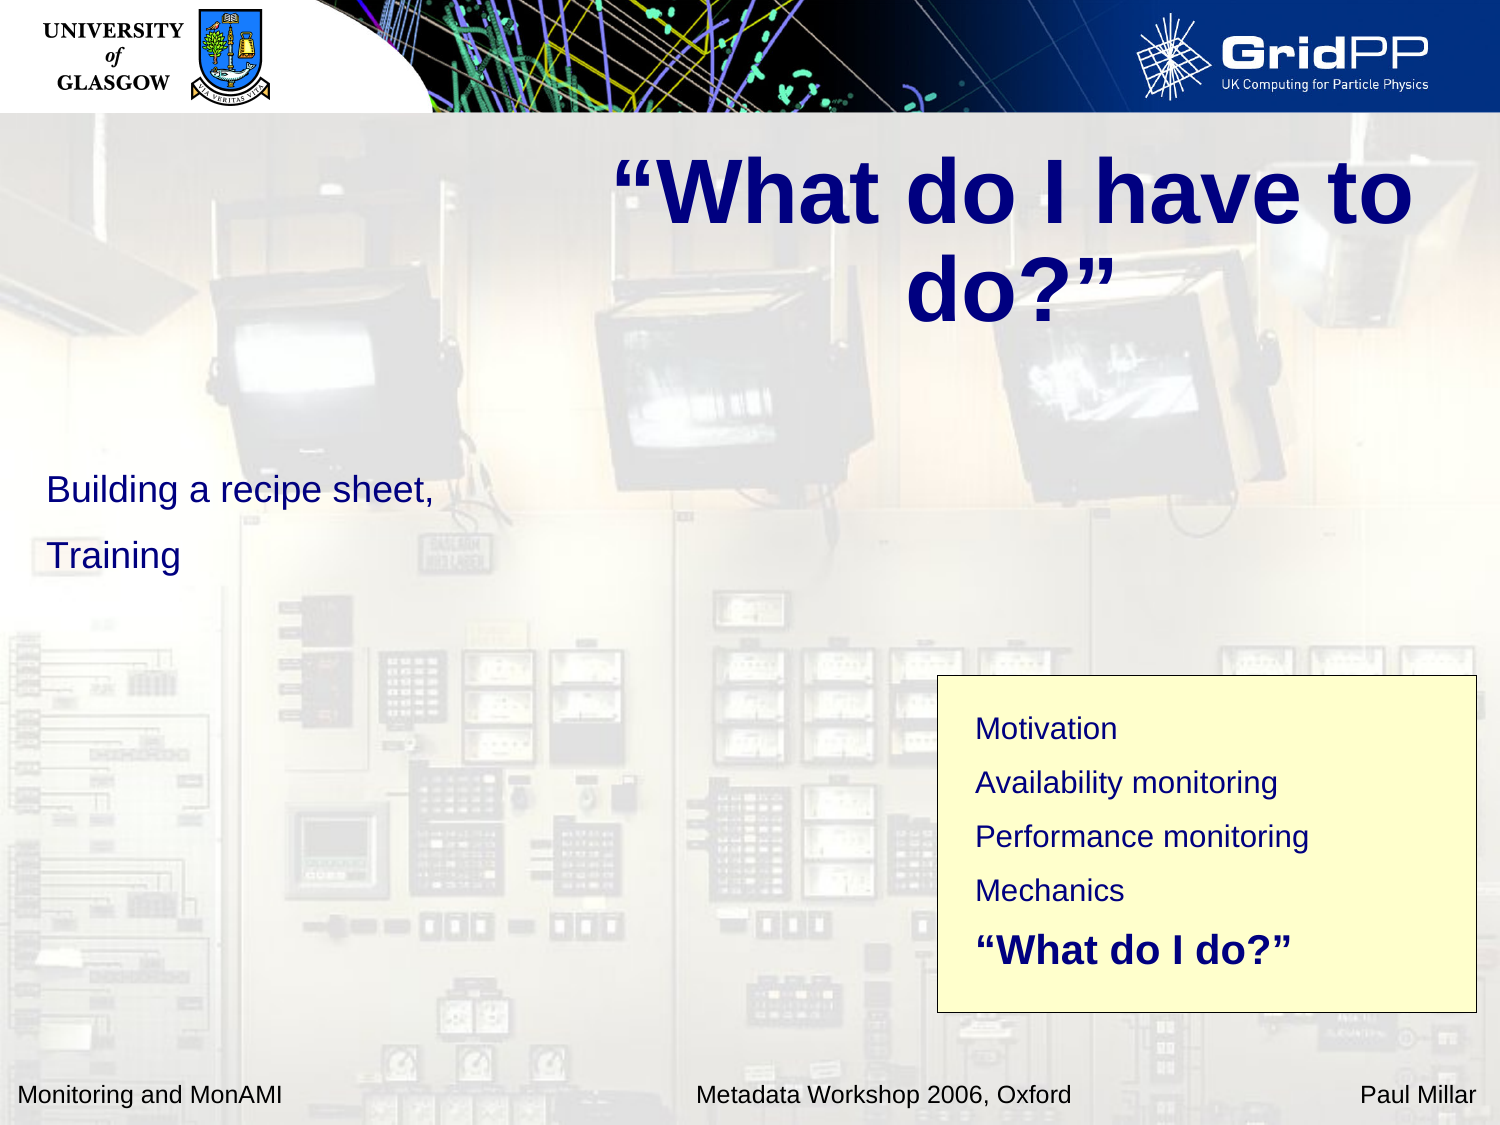

# “What do I have to do?”
Building a recipe sheet,
Training
Motivation
Availability monitoring
Performance monitoring
Mechanics
“What do I do?”